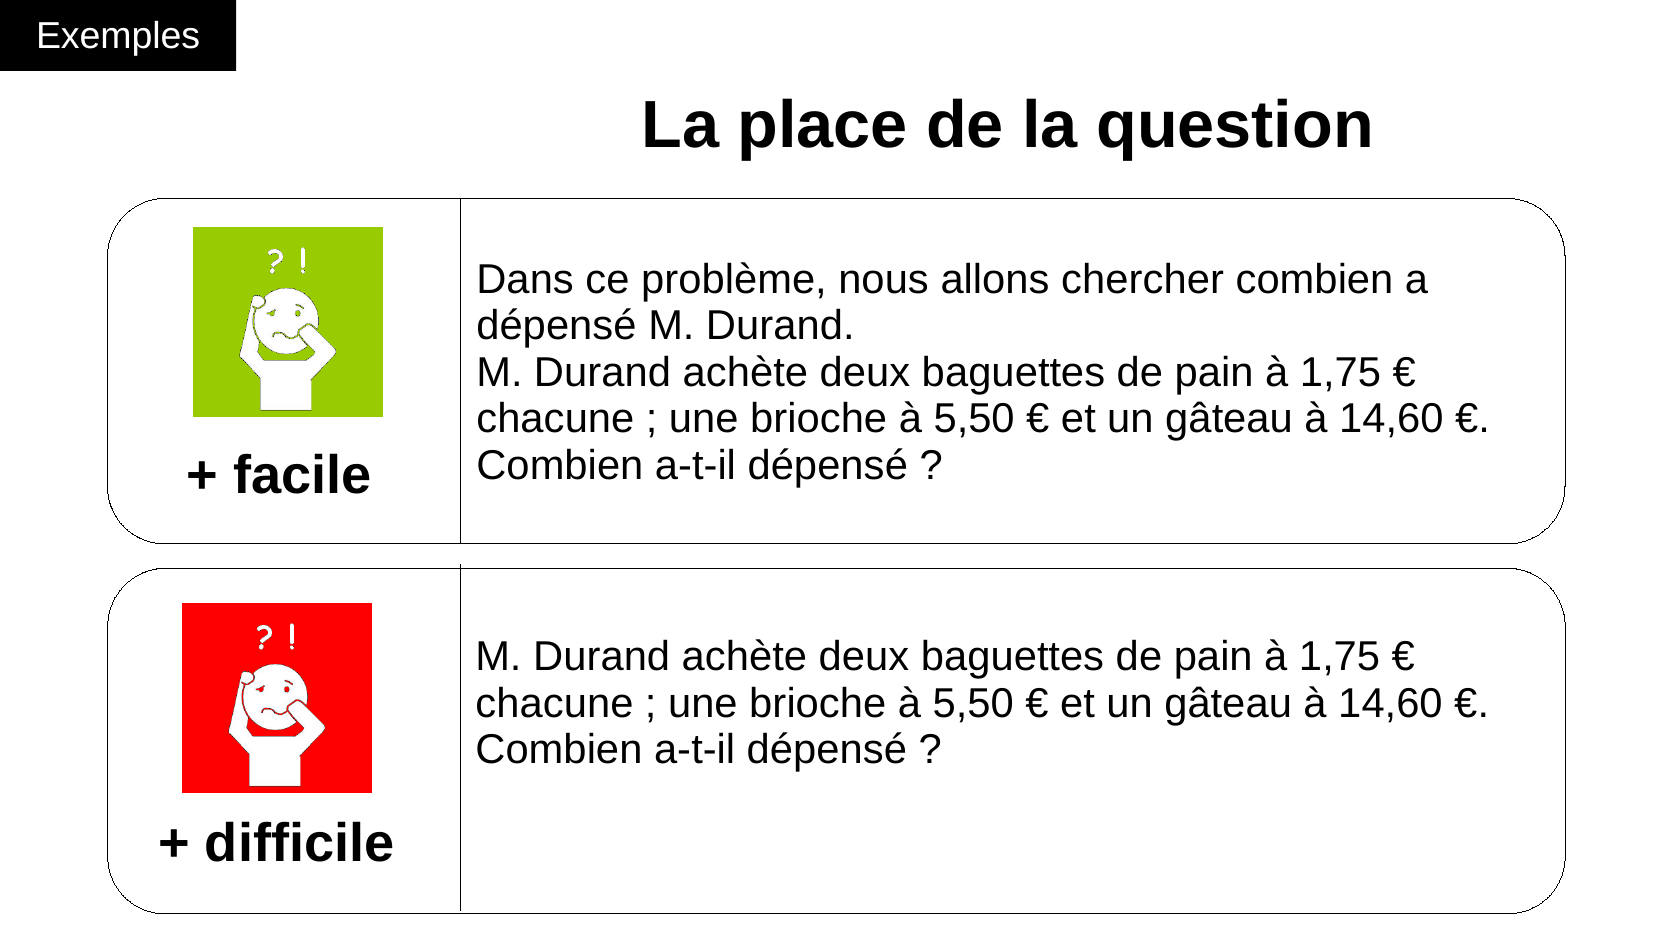

Exemples
La place de la question
Dans ce problème, nous allons chercher combien a
dépensé M. Durand.
M. Durand achète deux baguettes de pain à 1,75 €
chacune ; une brioche à 5,50 € et un gâteau à 14,60 €.
Combien a-t-il dépensé ?
+ facile
M. Durand achète deux baguettes de pain à 1,75 €
chacune ; une brioche à 5,50 € et un gâteau à 14,60 €.
Combien a-t-il dépensé ?
+ difficile